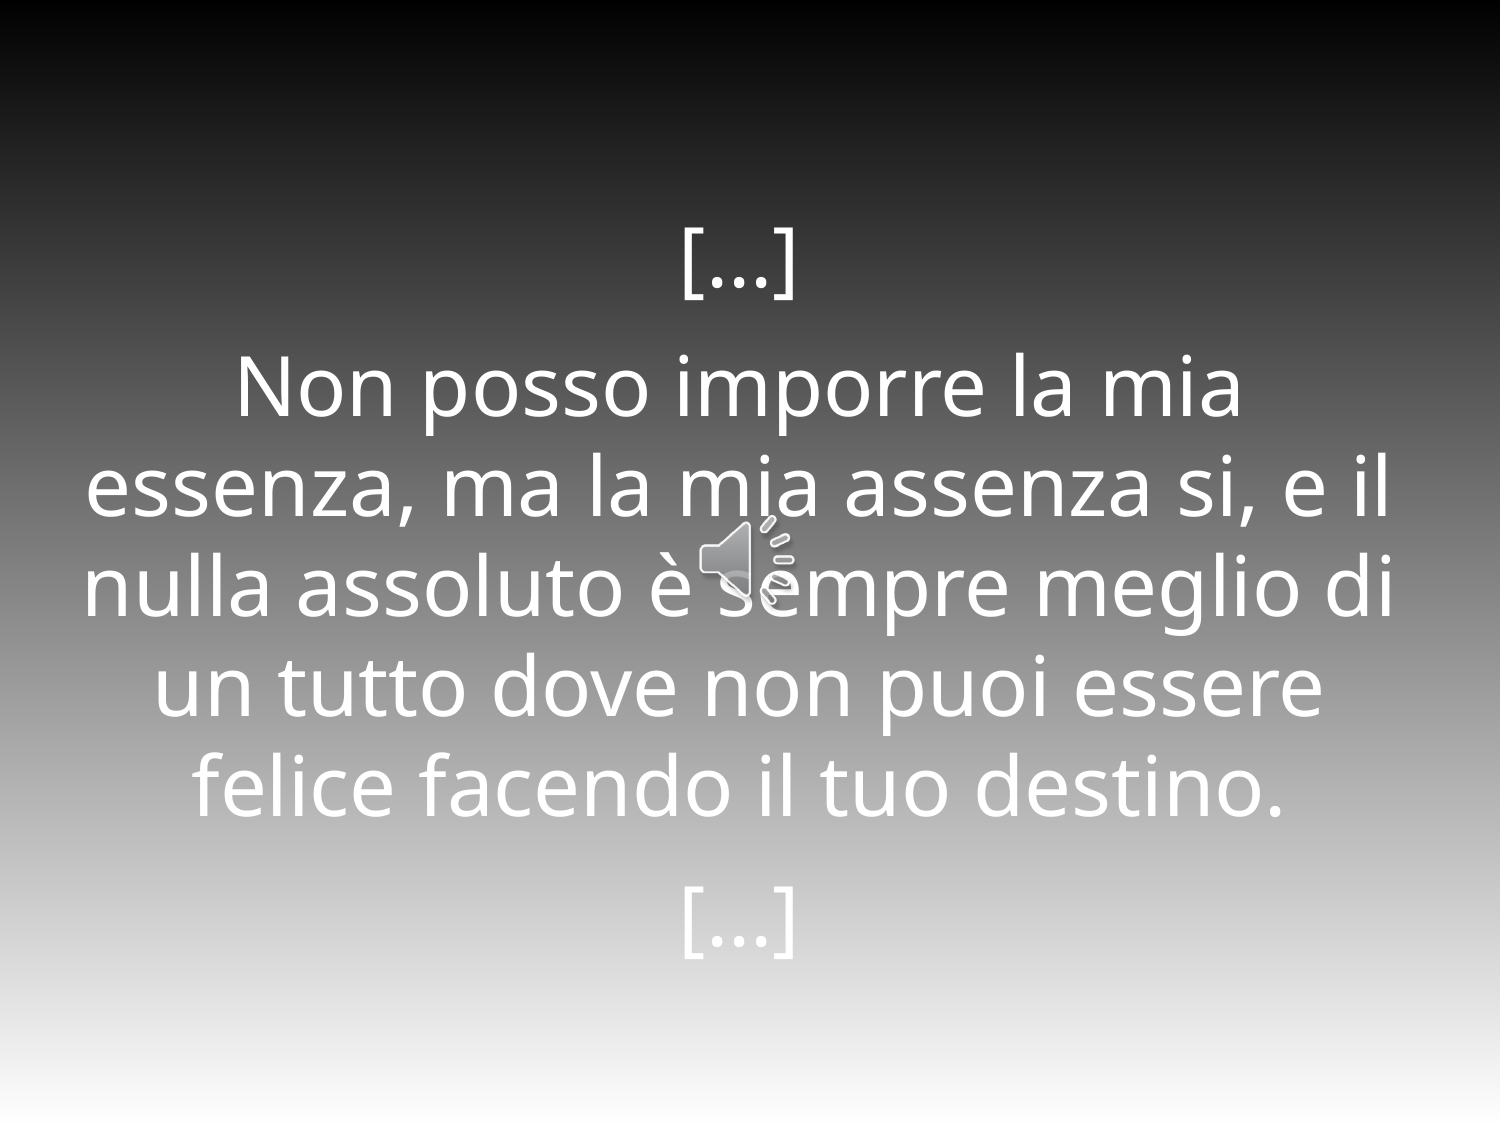

# [...]
Non posso imporre la mia essenza, ma la mia assenza si, e il nulla assoluto è sempre meglio di un tutto dove non puoi essere felice facendo il tuo destino.
[...]